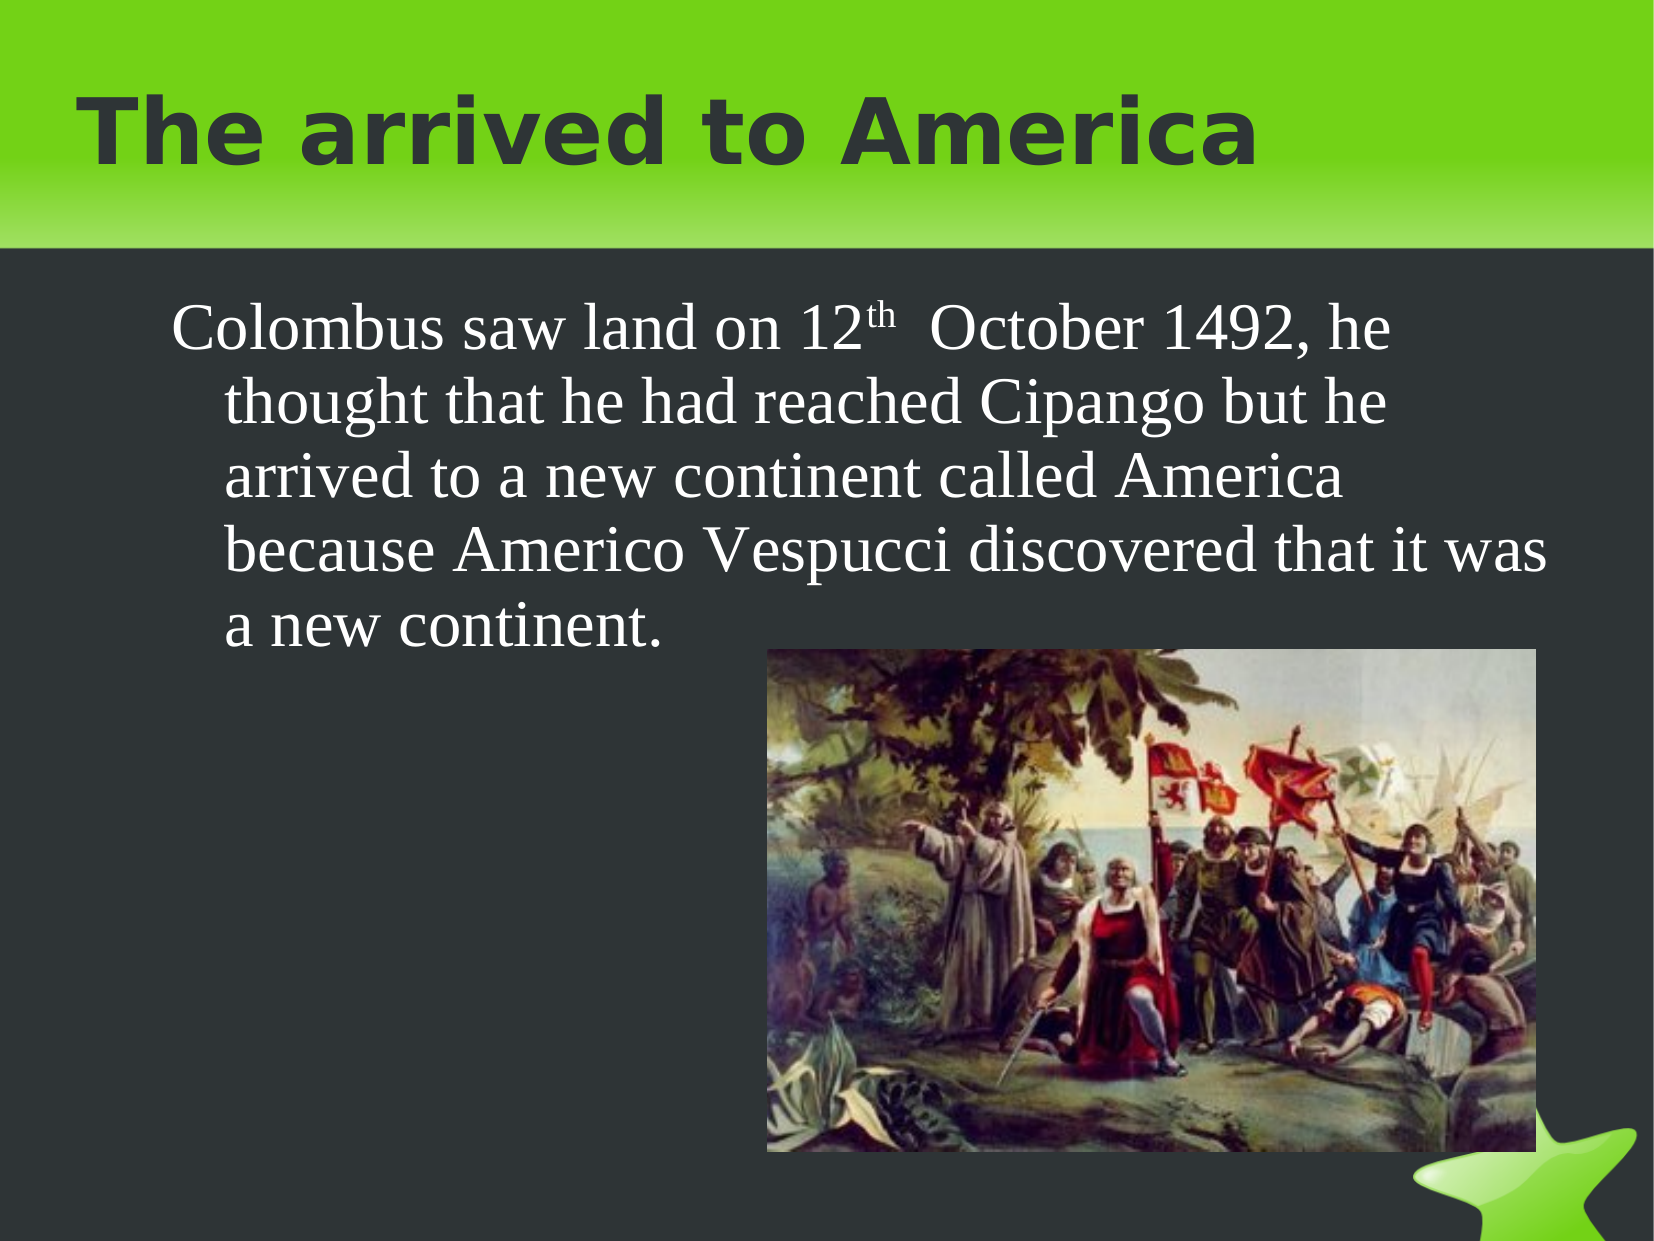

# The arrived to America
Colombus saw land on 12th October 1492, he thought that he had reached Cipango but he arrived to a new continent called America because Americo Vespucci discovered that it was a new continent.